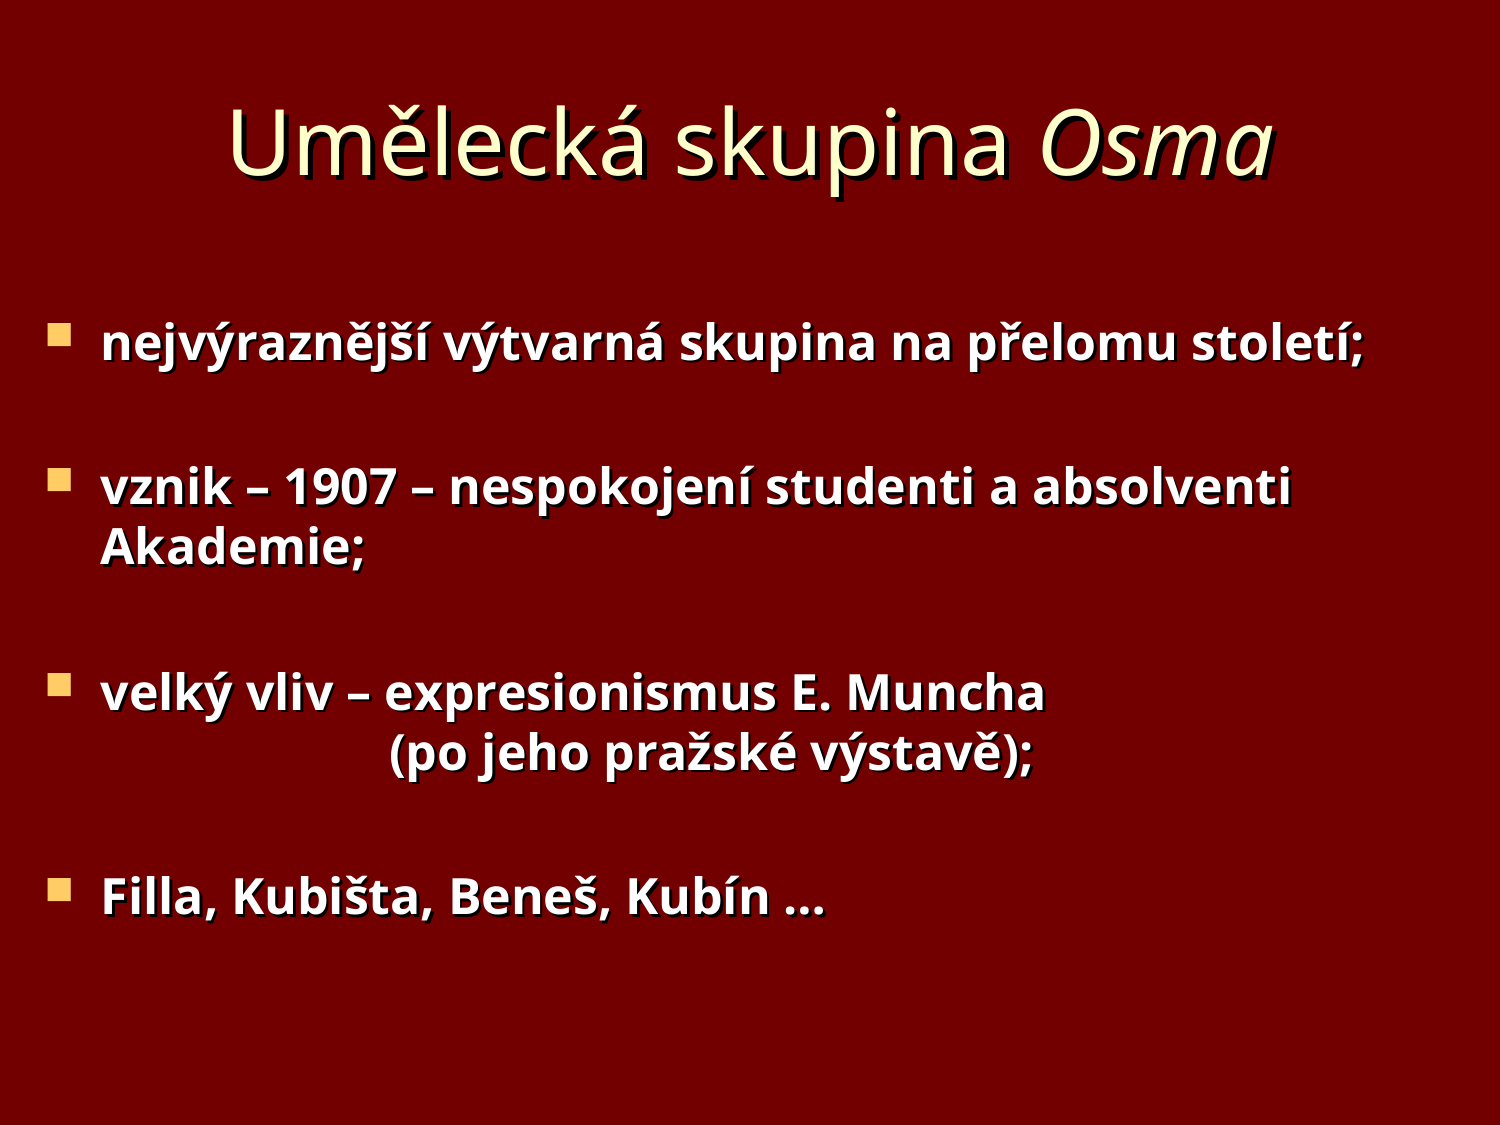

# Umělecká skupina Osma
nejvýraznější výtvarná skupina na přelomu století;
vznik – 1907 – nespokojení studenti a absolventi Akademie;
velký vliv – expresionismus E. Muncha 		 (po jeho pražské výstavě);
Filla, Kubišta, Beneš, Kubín …